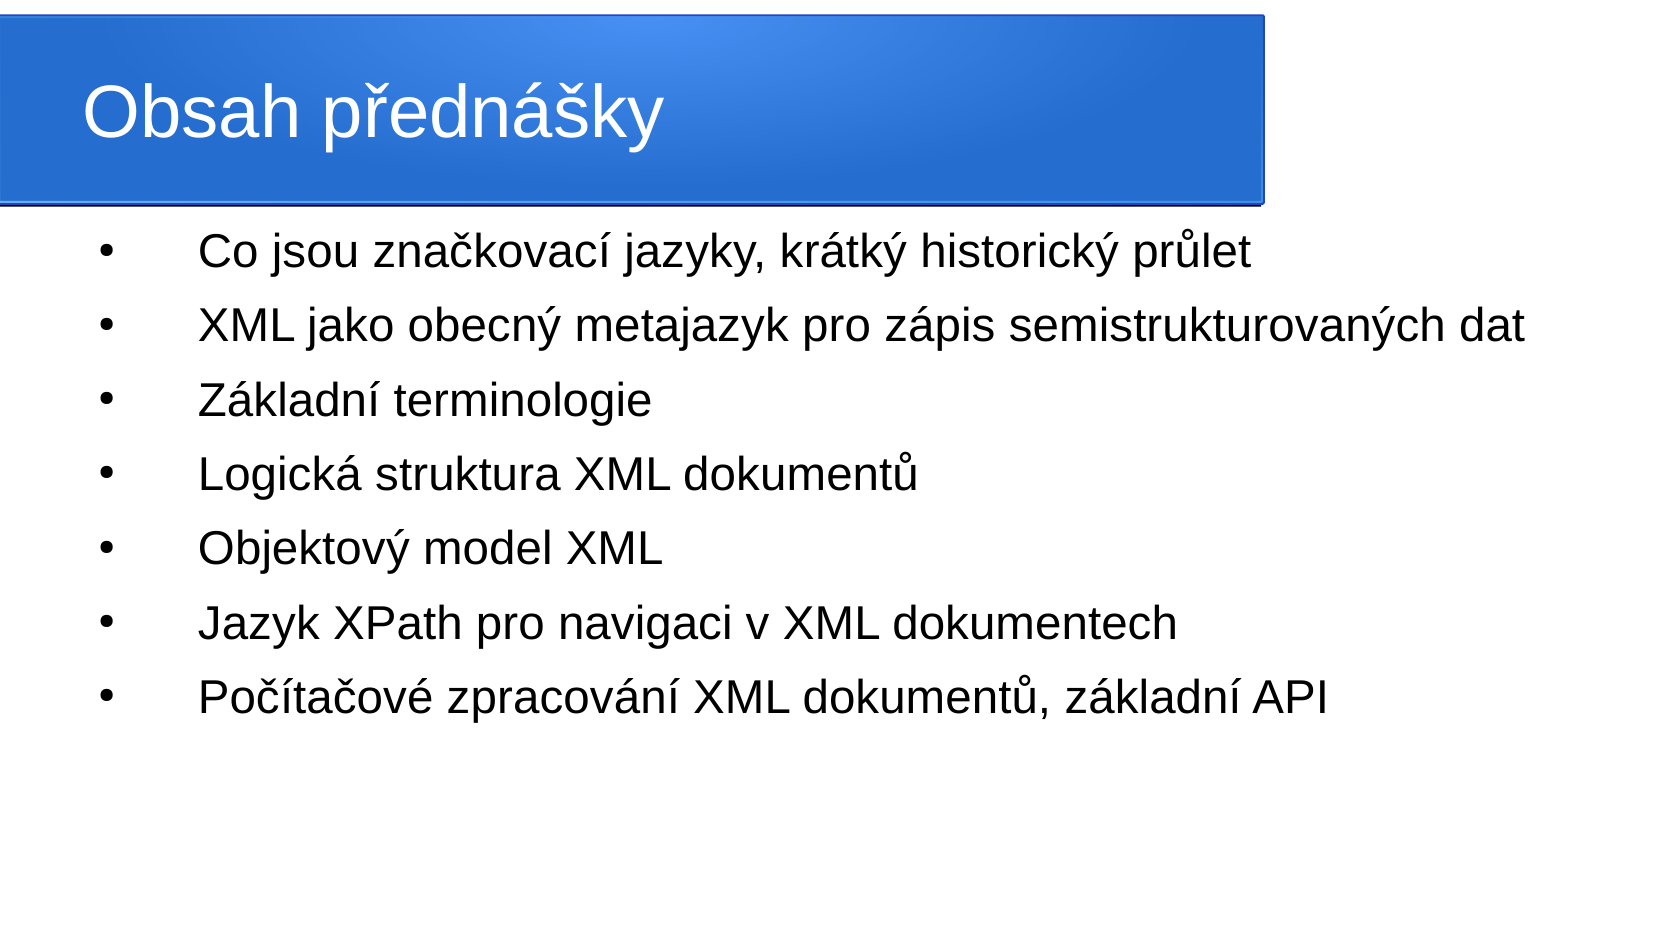

# Obsah přednášky
 Co jsou značkovací jazyky, krátký historický průlet
 XML jako obecný metajazyk pro zápis semistrukturovaných dat
 Základní terminologie
 Logická struktura XML dokumentů
 Objektový model XML
 Jazyk XPath pro navigaci v XML dokumentech
 Počítačové zpracování XML dokumentů, základní API